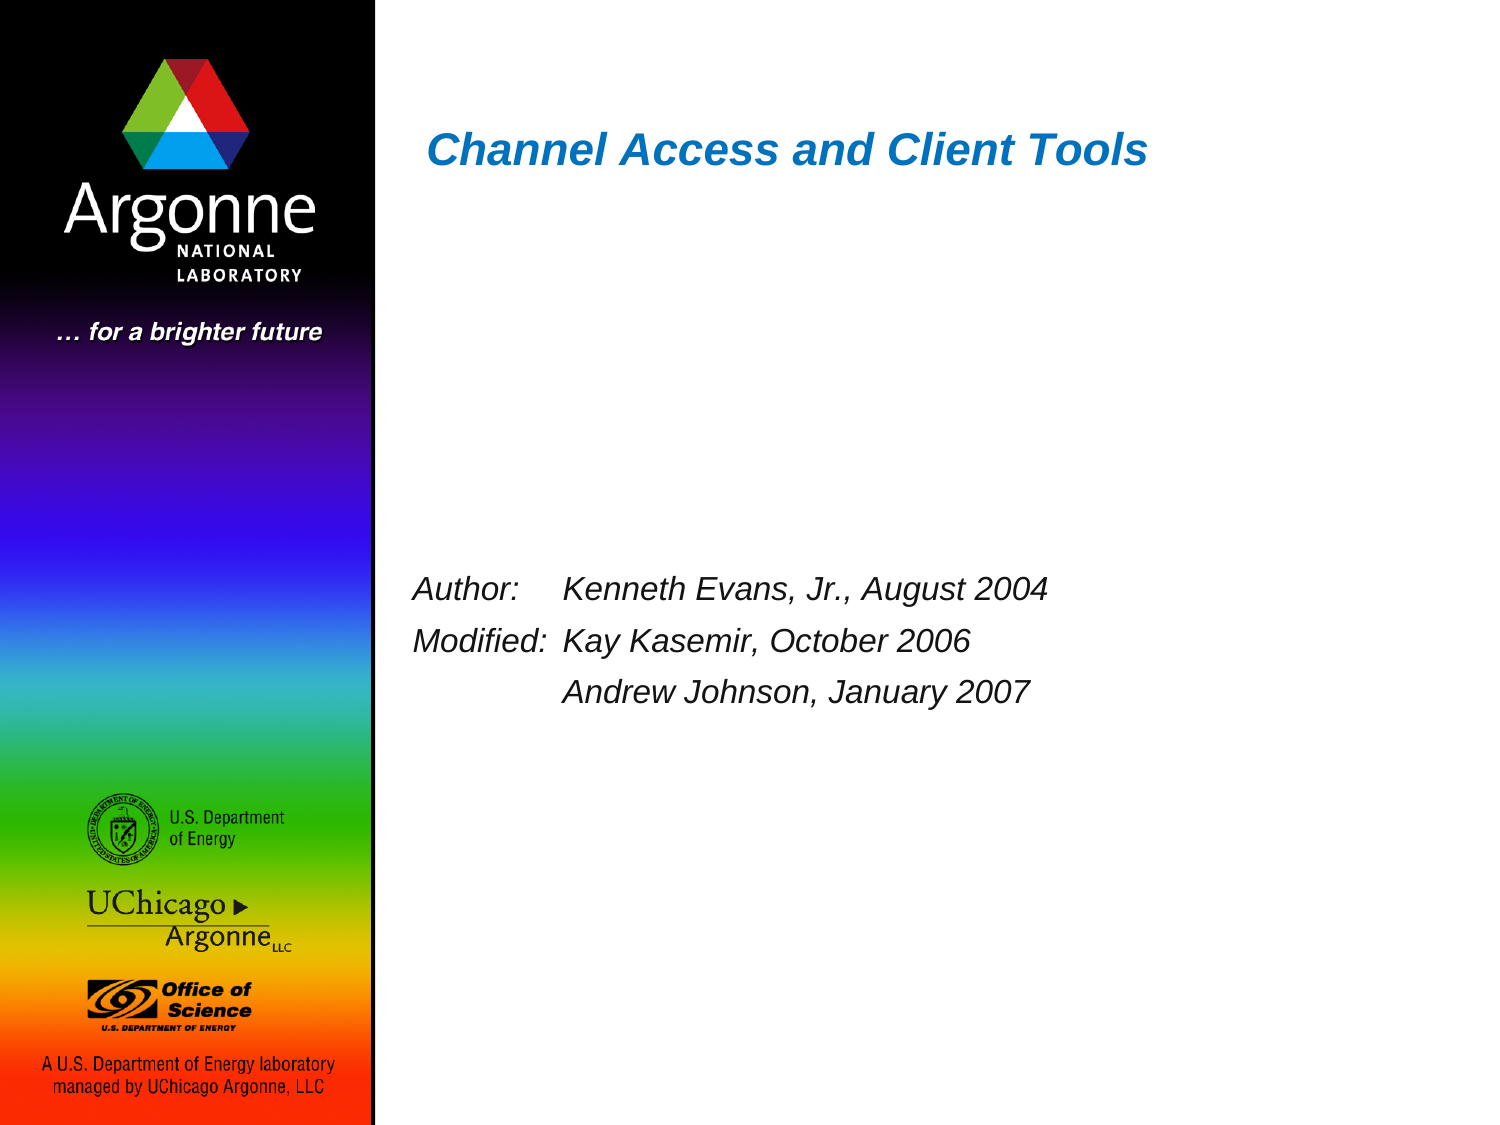

# Channel Access and Client Tools
Author:	Kenneth Evans, Jr., August 2004
Modified:	Kay Kasemir, October 2006
	Andrew Johnson, January 2007